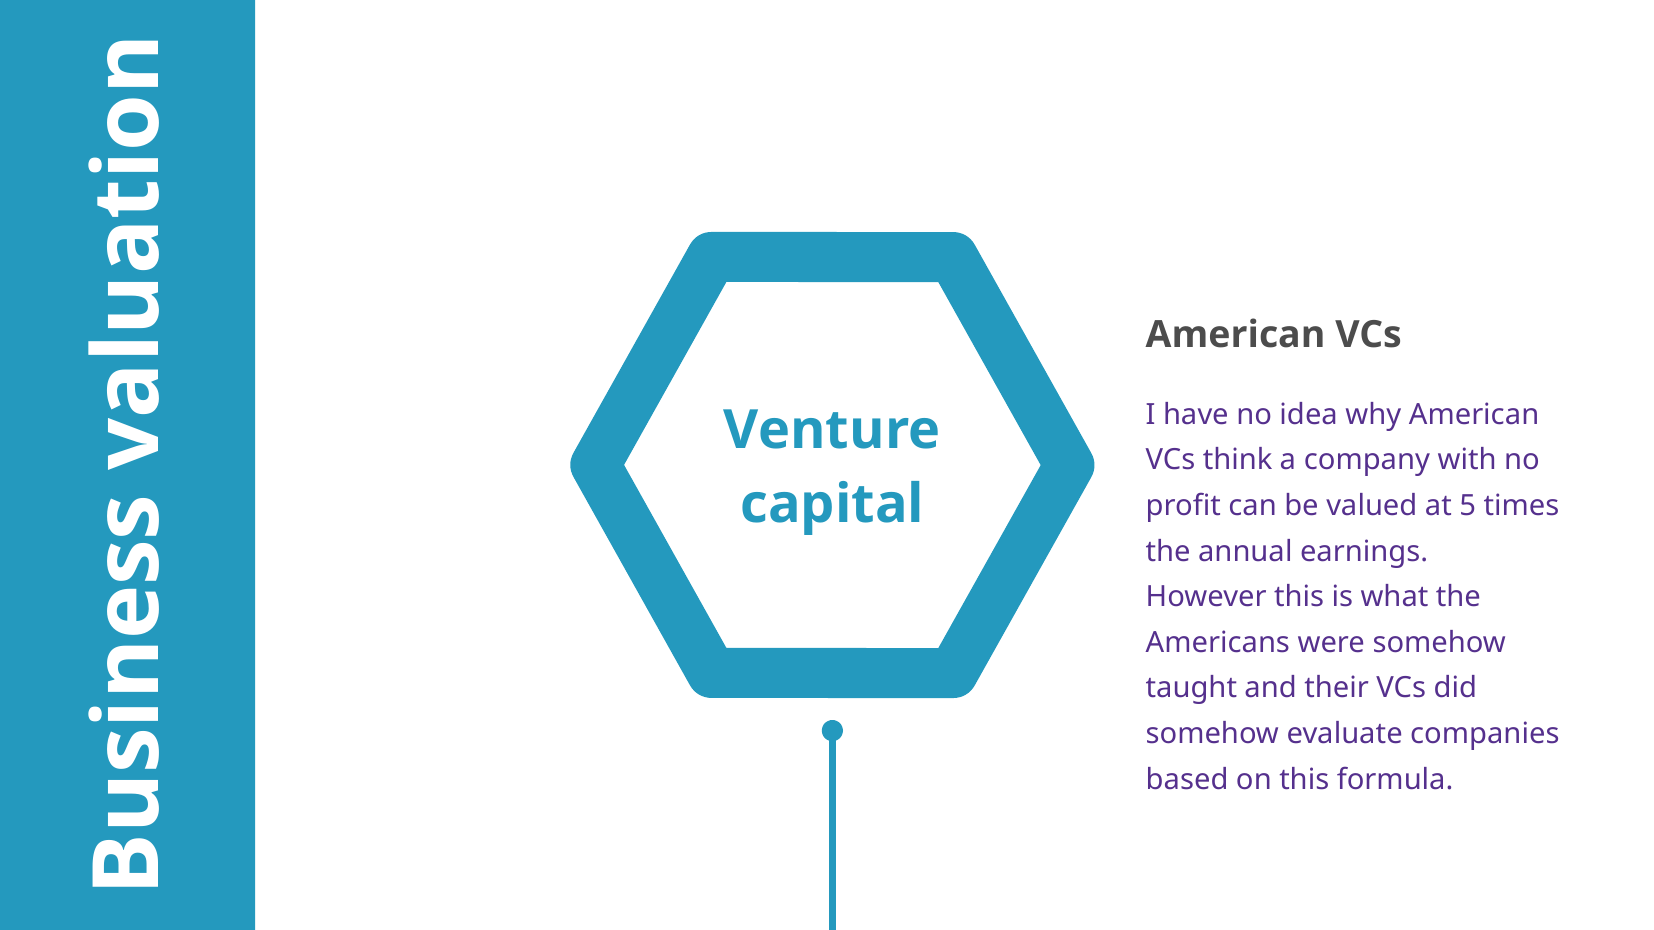

Venture
capital
American VCs
I have no idea why American VCs think a company with no profit can be valued at 5 times the annual earnings.
However this is what the Americans were somehow taught and their VCs did somehow evaluate companies based on this formula.
# Business valuation